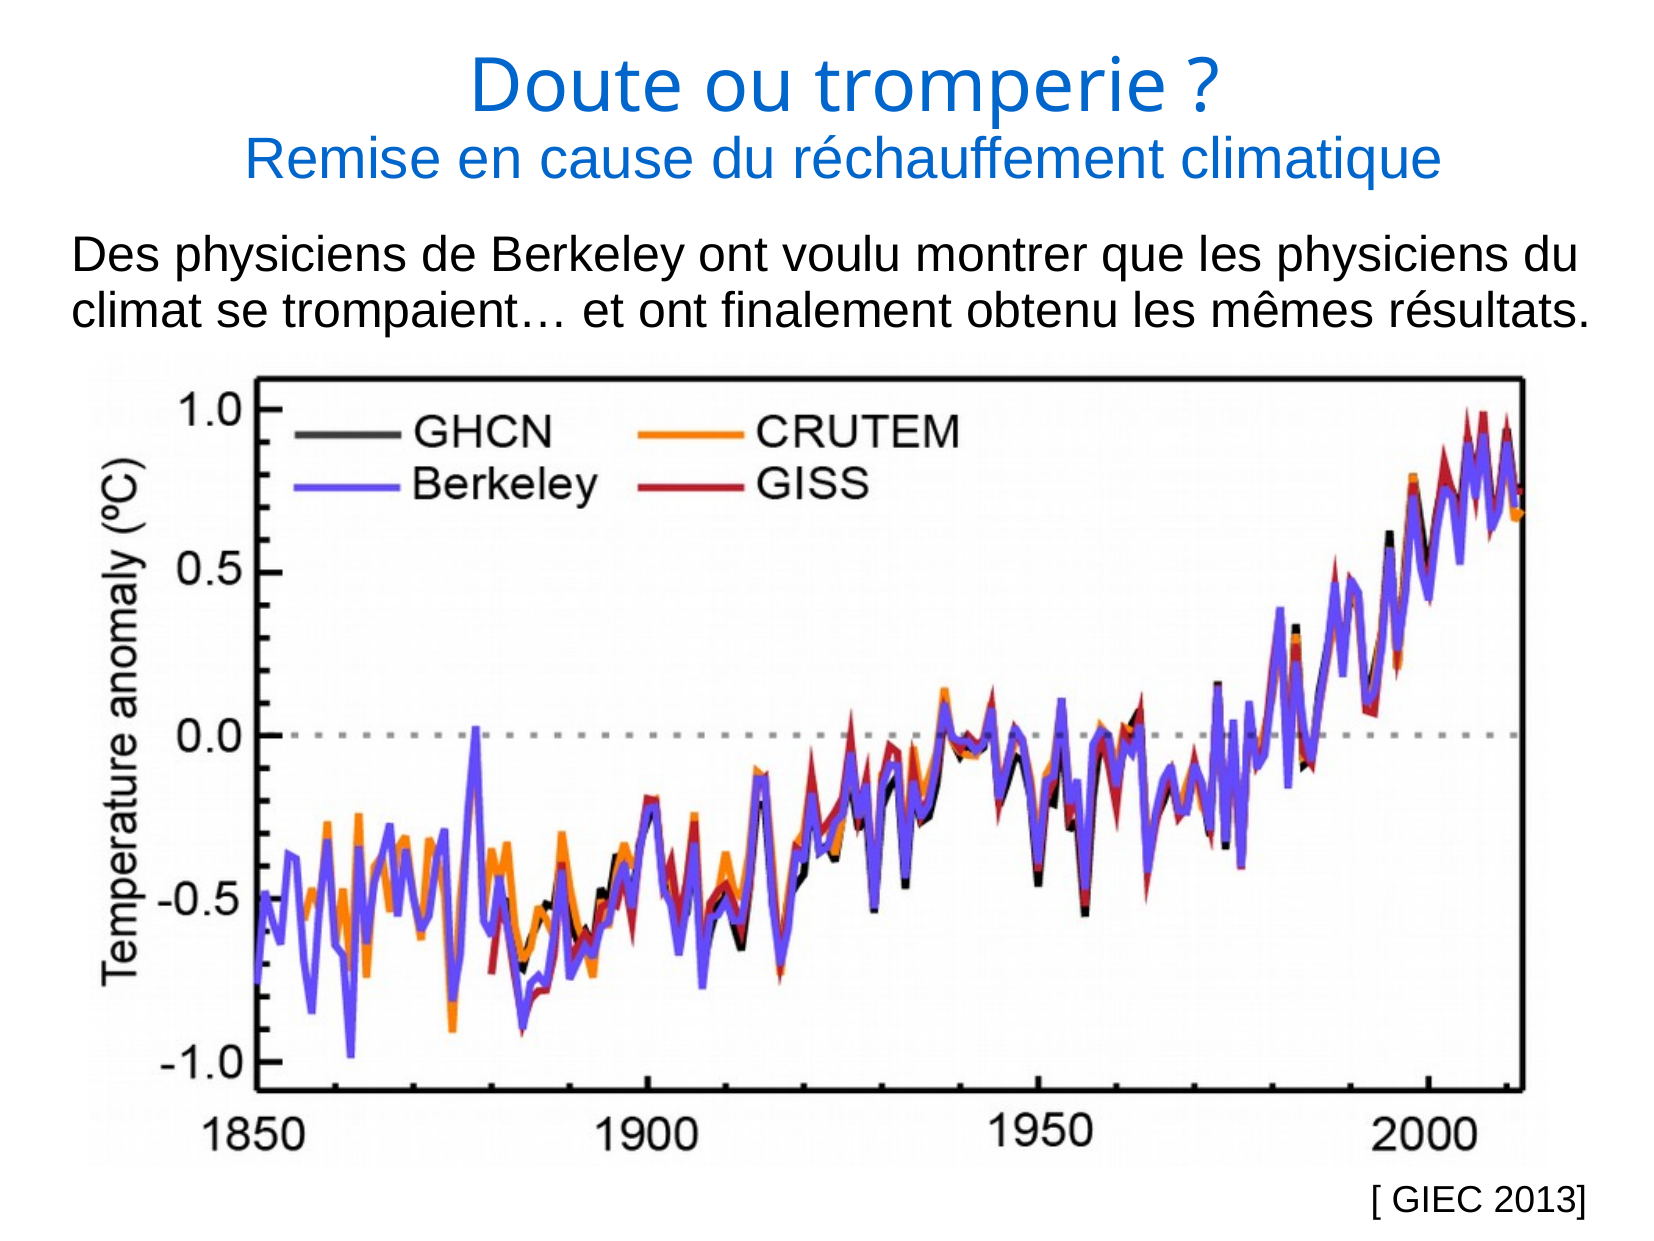

Doute ou tromperie ?
Remise en cause du réchauffement climatique
Des physiciens de Berkeley ont voulu montrer que les physiciens du climat se trompaient… et ont finalement obtenu les mêmes résultats.
[ GIEC 2013]